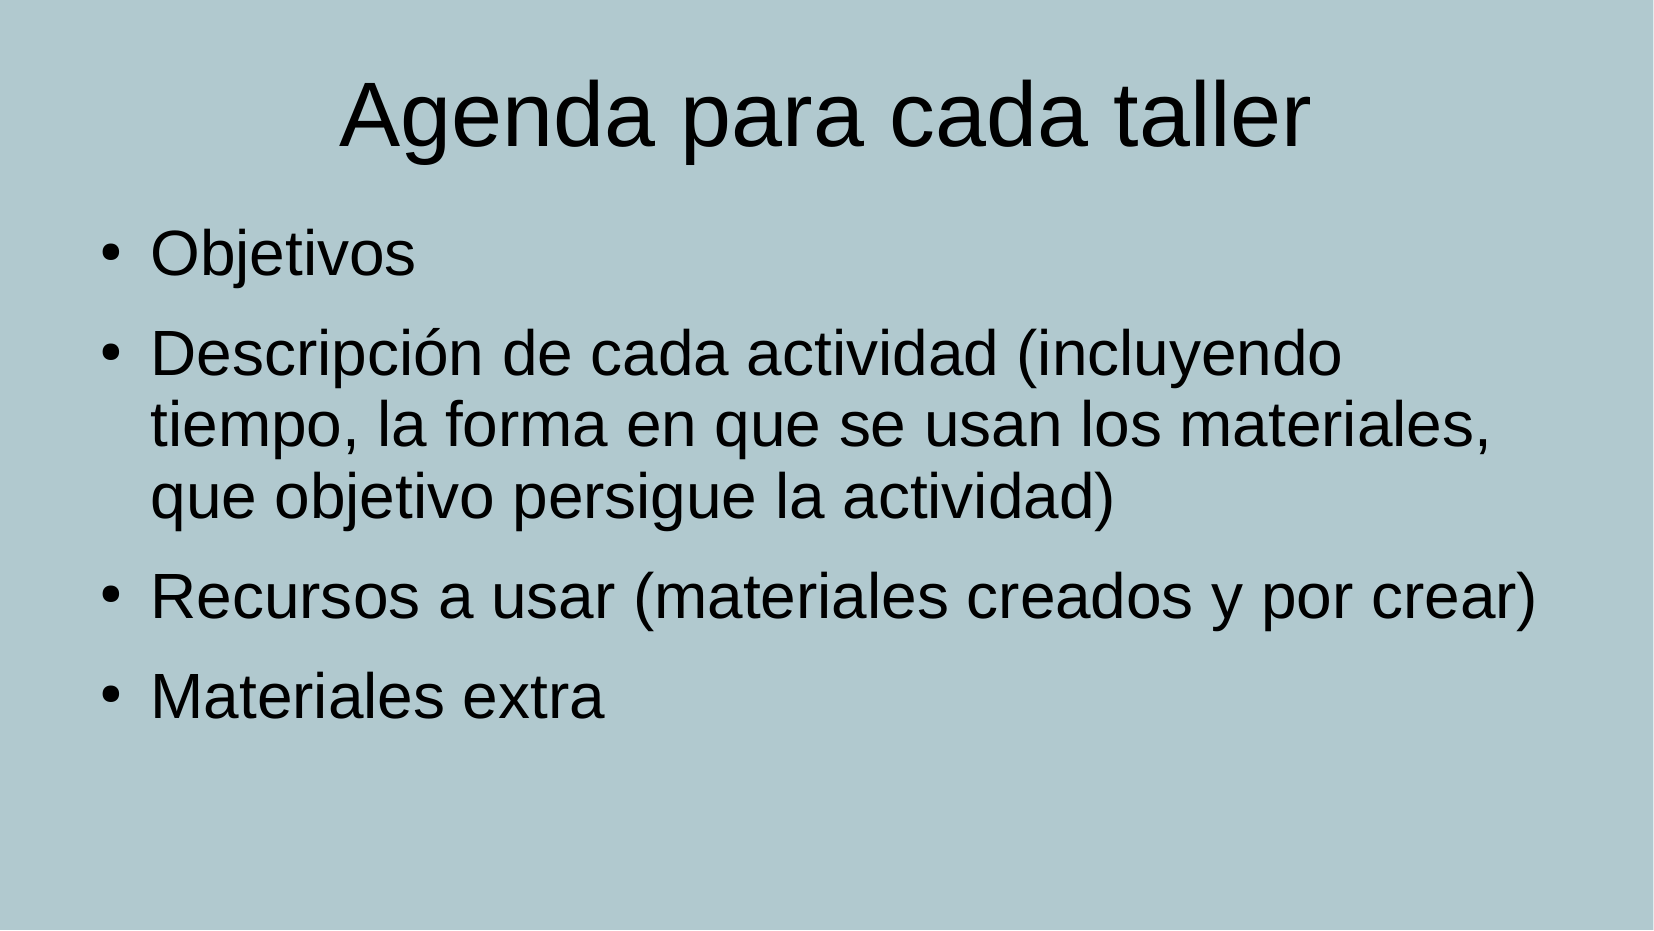

# Agenda para cada taller
Objetivos
Descripción de cada actividad (incluyendo tiempo, la forma en que se usan los materiales, que objetivo persigue la actividad)
Recursos a usar (materiales creados y por crear)
Materiales extra